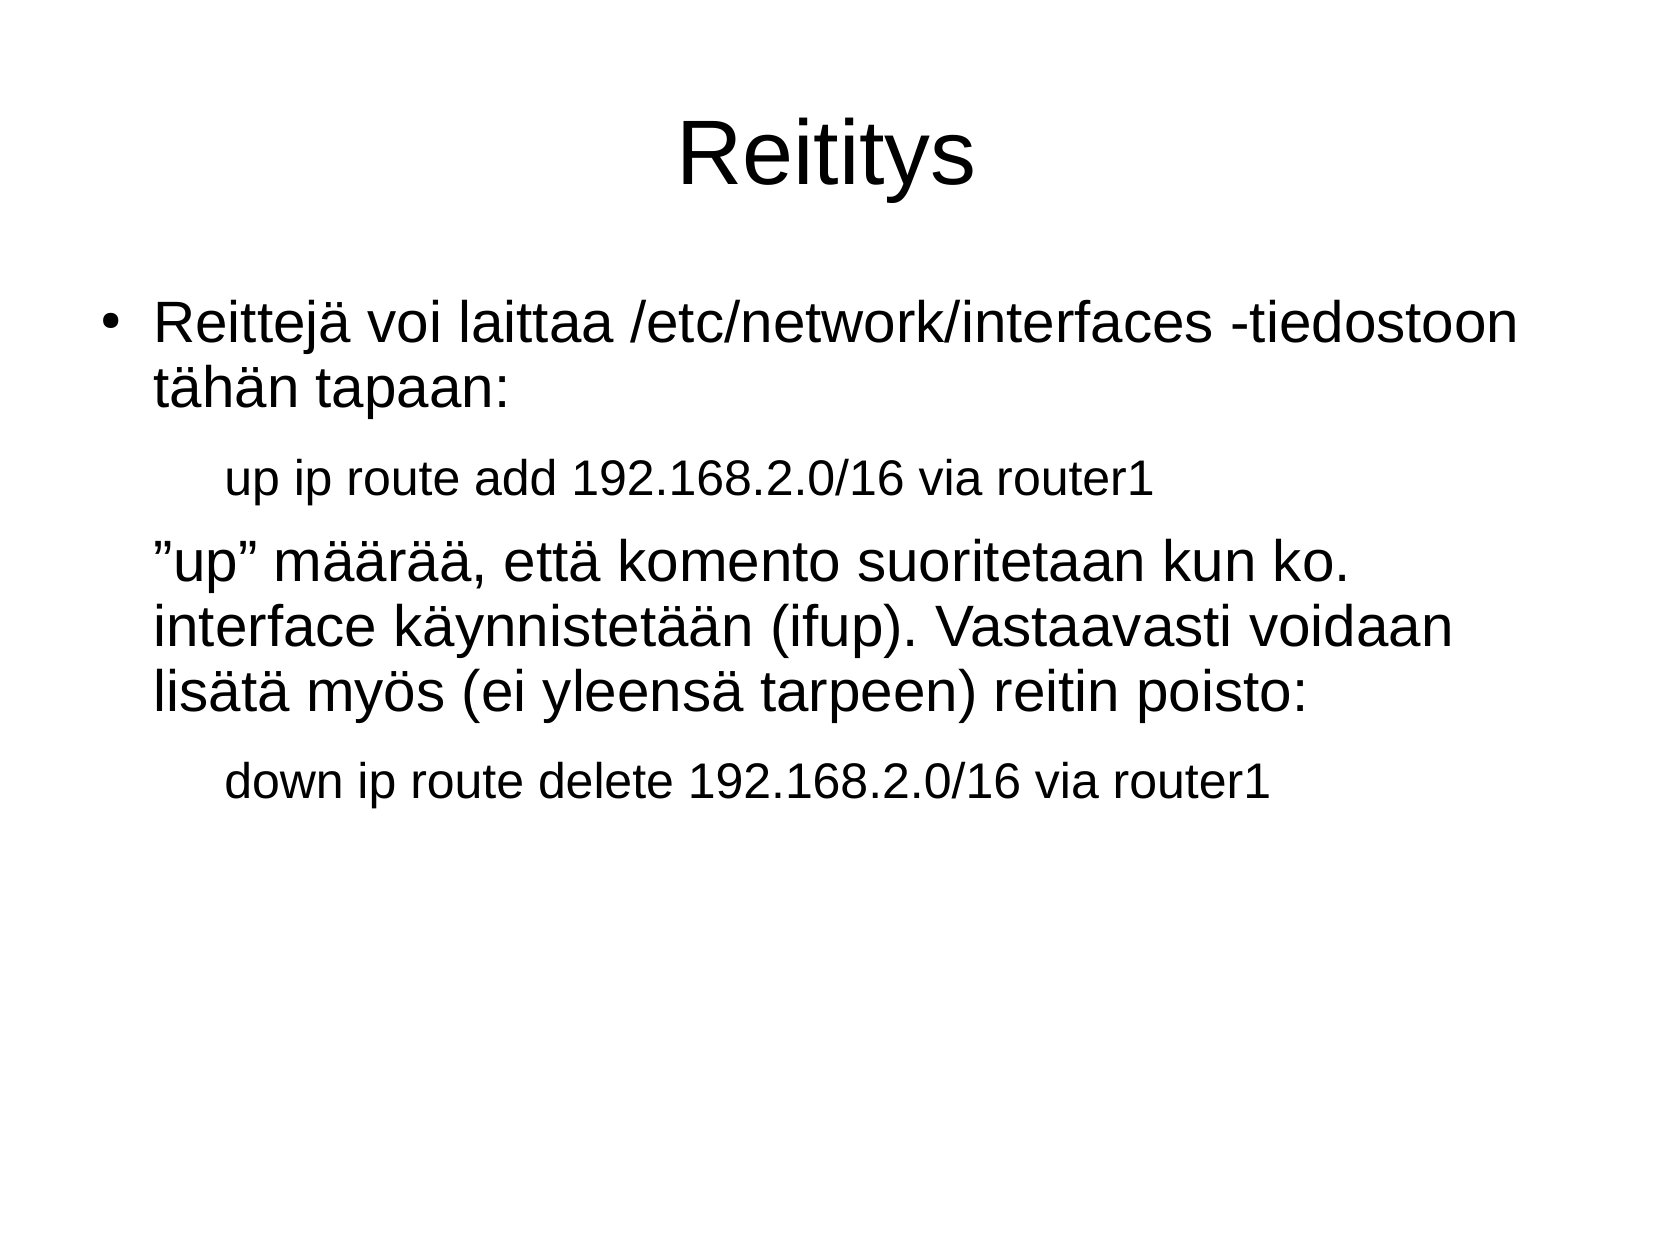

# Reititys
Reittejä voi laittaa /etc/network/interfaces -tiedostoon tähän tapaan:
up ip route add 192.168.2.0/16 via router1
”up” määrää, että komento suoritetaan kun ko. interface käynnistetään (ifup). Vastaavasti voidaan lisätä myös (ei yleensä tarpeen) reitin poisto:
down ip route delete 192.168.2.0/16 via router1